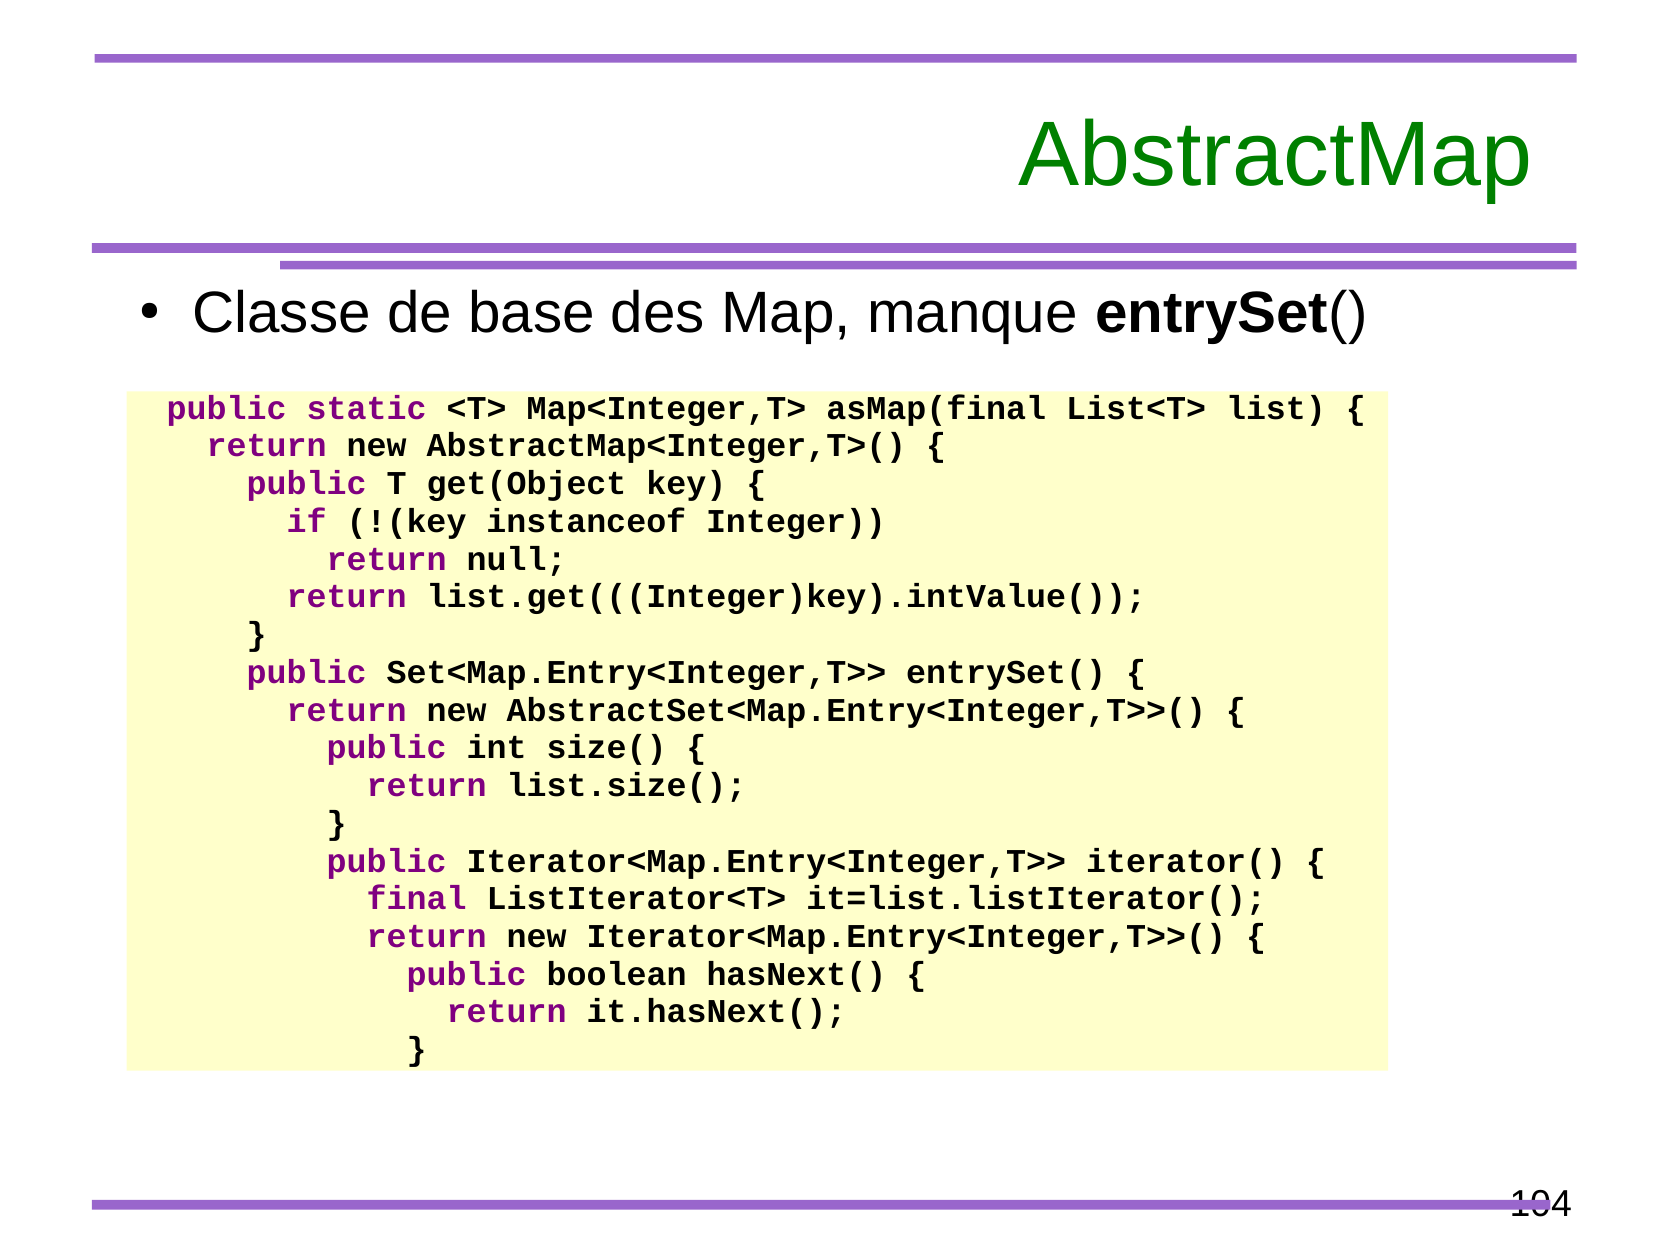

# AbstractMap
Classe de base des Map, manque entrySet()
 public static <T> Map<Integer,T> asMap(final List<T> list) {
 return new AbstractMap<Integer,T>() {
 public T get(Object key) {
 if (!(key instanceof Integer))
 return null;
 return list.get(((Integer)key).intValue());
 }
 public Set<Map.Entry<Integer,T>> entrySet() {
 return new AbstractSet<Map.Entry<Integer,T>>() {
 public int size() {
 return list.size();
 }
 public Iterator<Map.Entry<Integer,T>> iterator() {
 final ListIterator<T> it=list.listIterator();
 return new Iterator<Map.Entry<Integer,T>>() {
 public boolean hasNext() {
 return it.hasNext();
 }